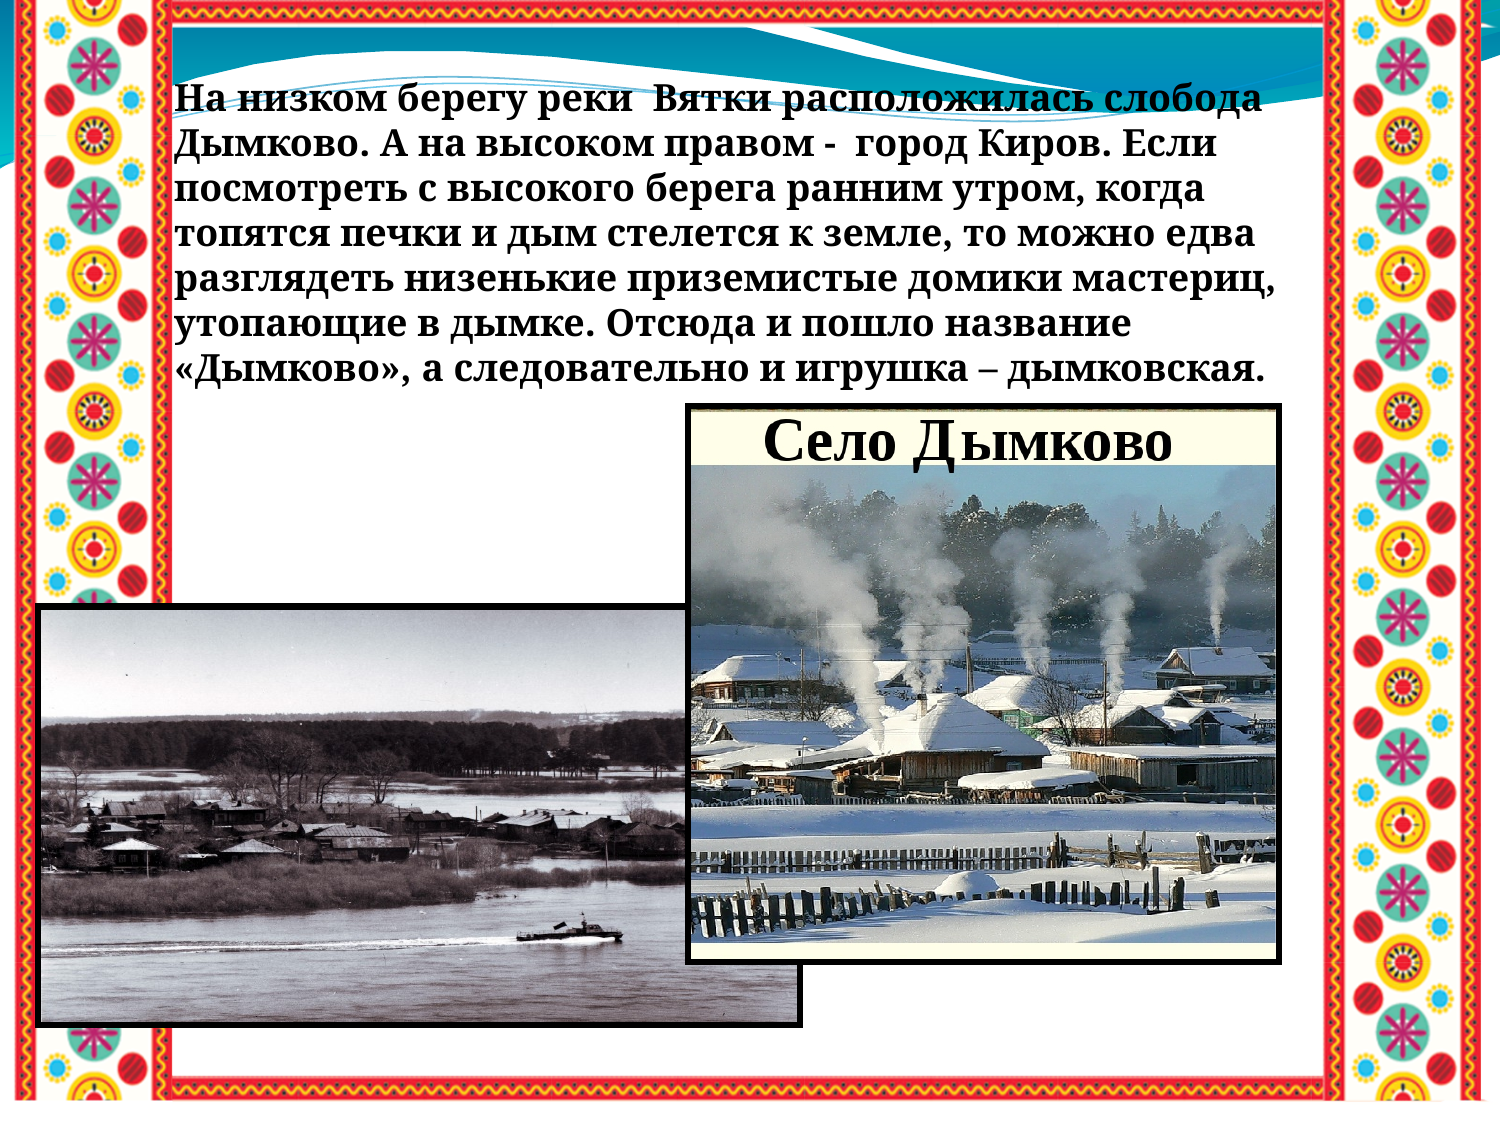

# На низком берегу реки Вятки расположилась слобода Дымково. А на высоком правом -  город Киров. Если посмотреть с высокого берега ранним утром, когда топятся печки и дым стелется к земле, то можно едва разглядеть низенькие приземистые домики мастериц, утопающие в дымке. Отсюда и пошло название «Дымково», а следовательно и игрушка – дымковская.